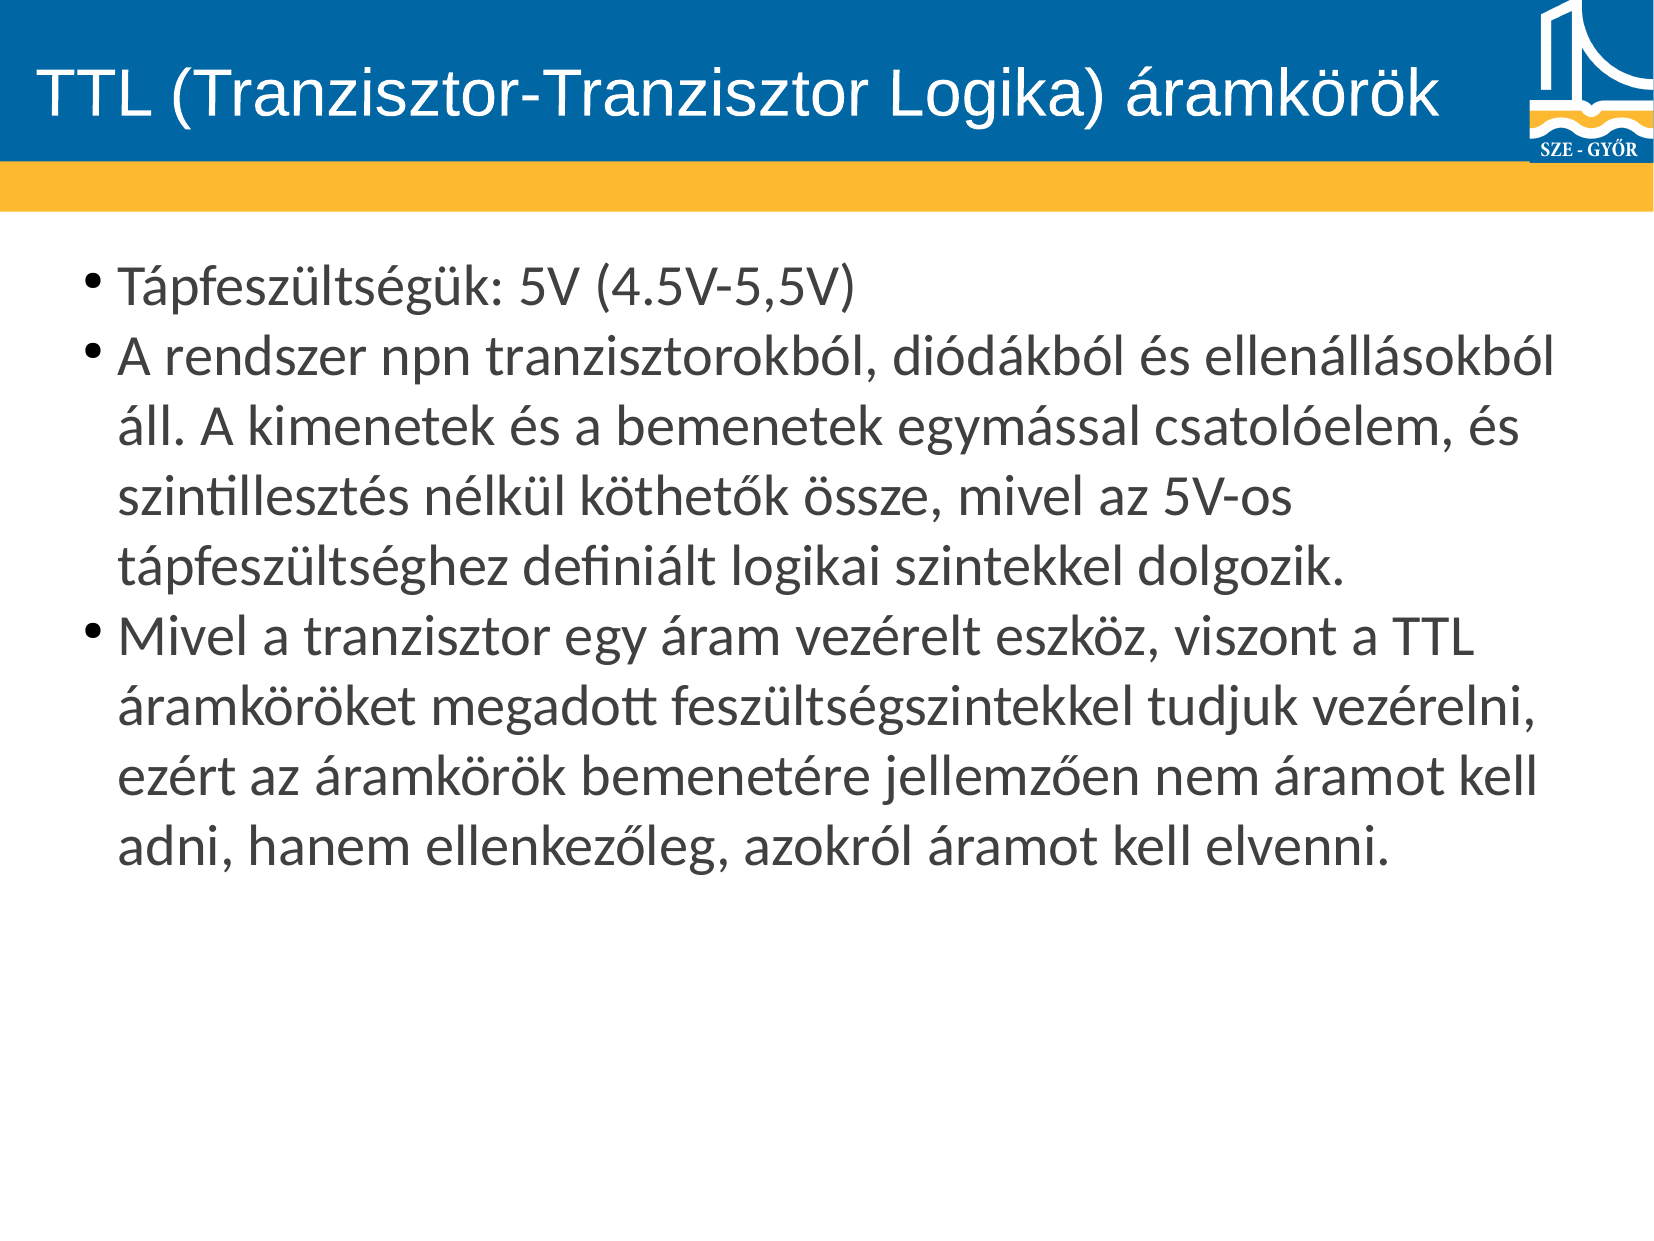

TTL (Tranzisztor-Tranzisztor Logika) áramkörök
Tápfeszültségük: 5V (4.5V-5,5V)
A rendszer npn tranzisztorokból, diódákból és ellenállásokból áll. A kimenetek és a bemenetek egymással csatolóelem, és szintillesztés nélkül köthetők össze, mivel az 5V-os tápfeszültséghez definiált logikai szintekkel dolgozik.
Mivel a tranzisztor egy áram vezérelt eszköz, viszont a TTL áramköröket megadott feszültségszintekkel tudjuk vezérelni, ezért az áramkörök bemenetére jellemzően nem áramot kell adni, hanem ellenkezőleg, azokról áramot kell elvenni.